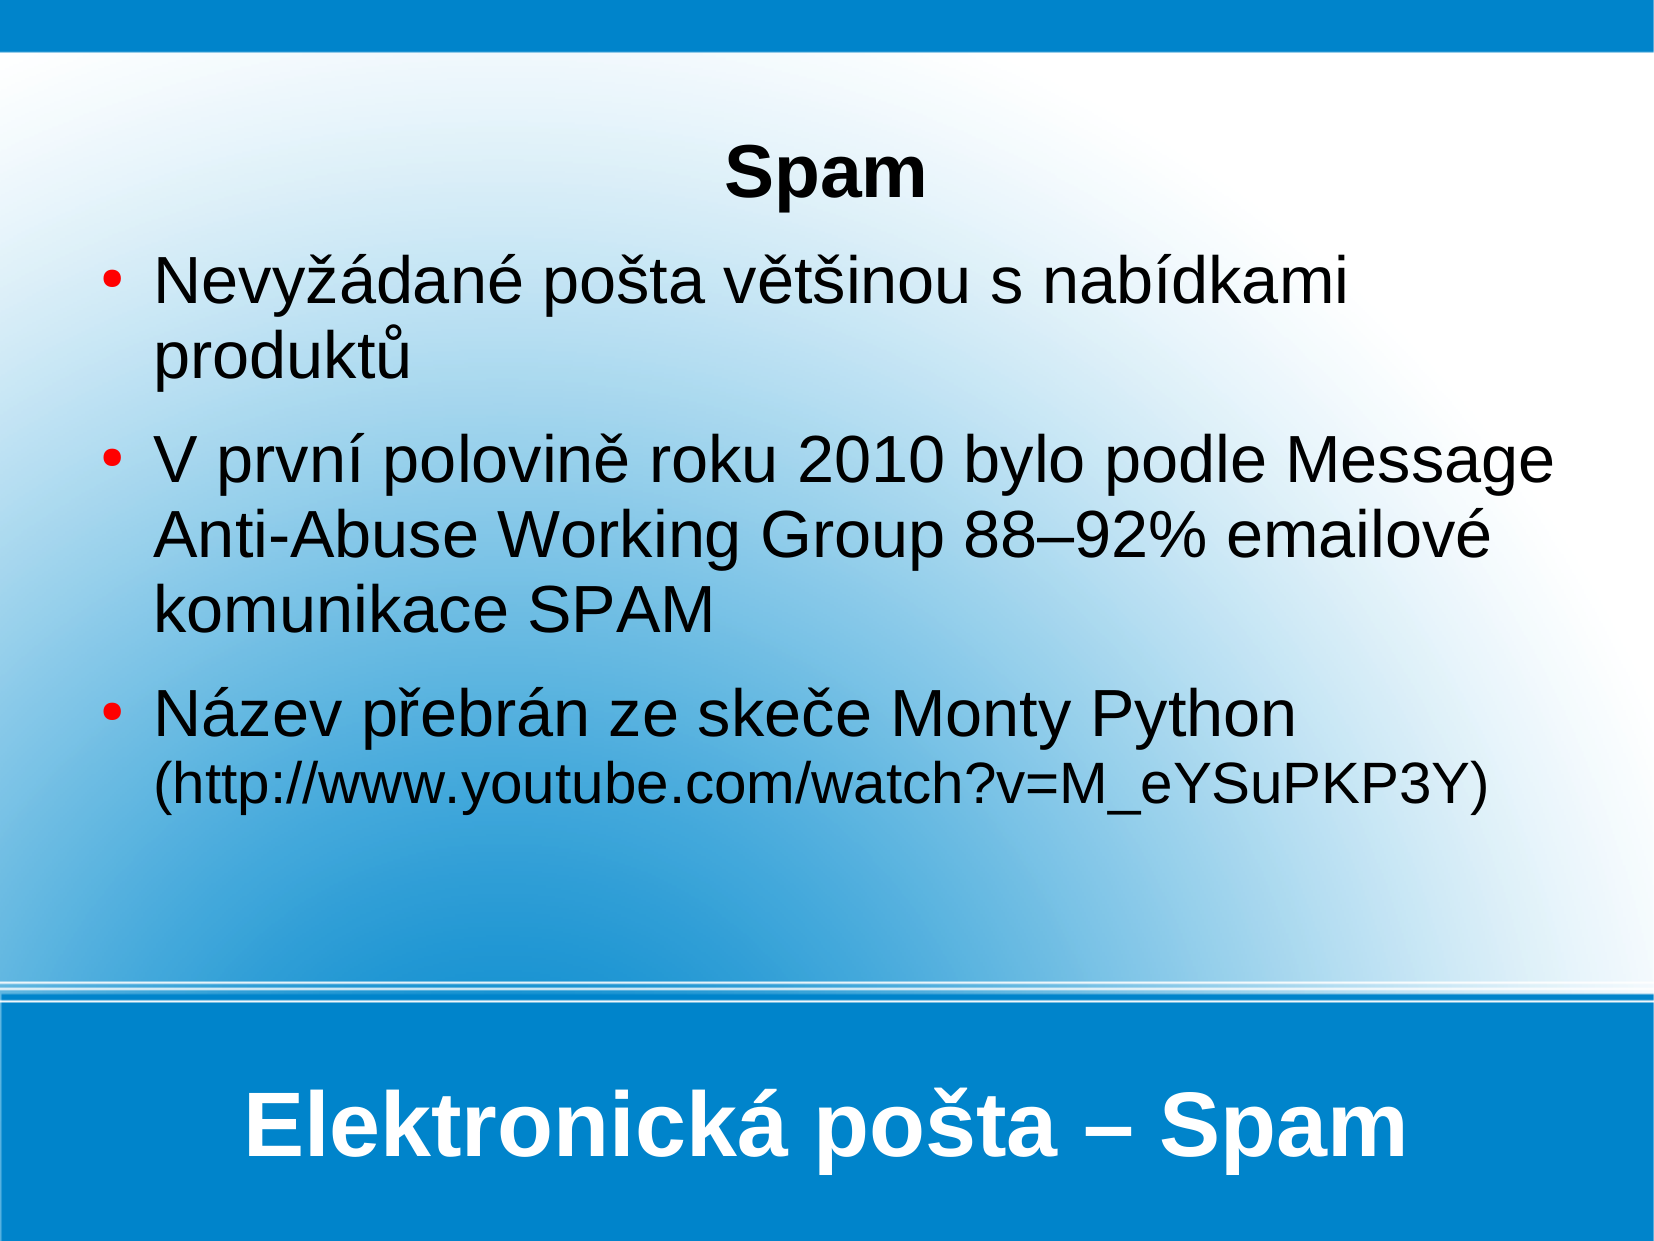

Spam
Nevyžádané pošta většinou s nabídkami produktů
V první polovině roku 2010 bylo podle Message Anti-Abuse Working Group 88–92% emailové komunikace SPAM
Název přebrán ze skeče Monty Python (http://www.youtube.com/watch?v=M_eYSuPKP3Y)
# Elektronická pošta – Spam